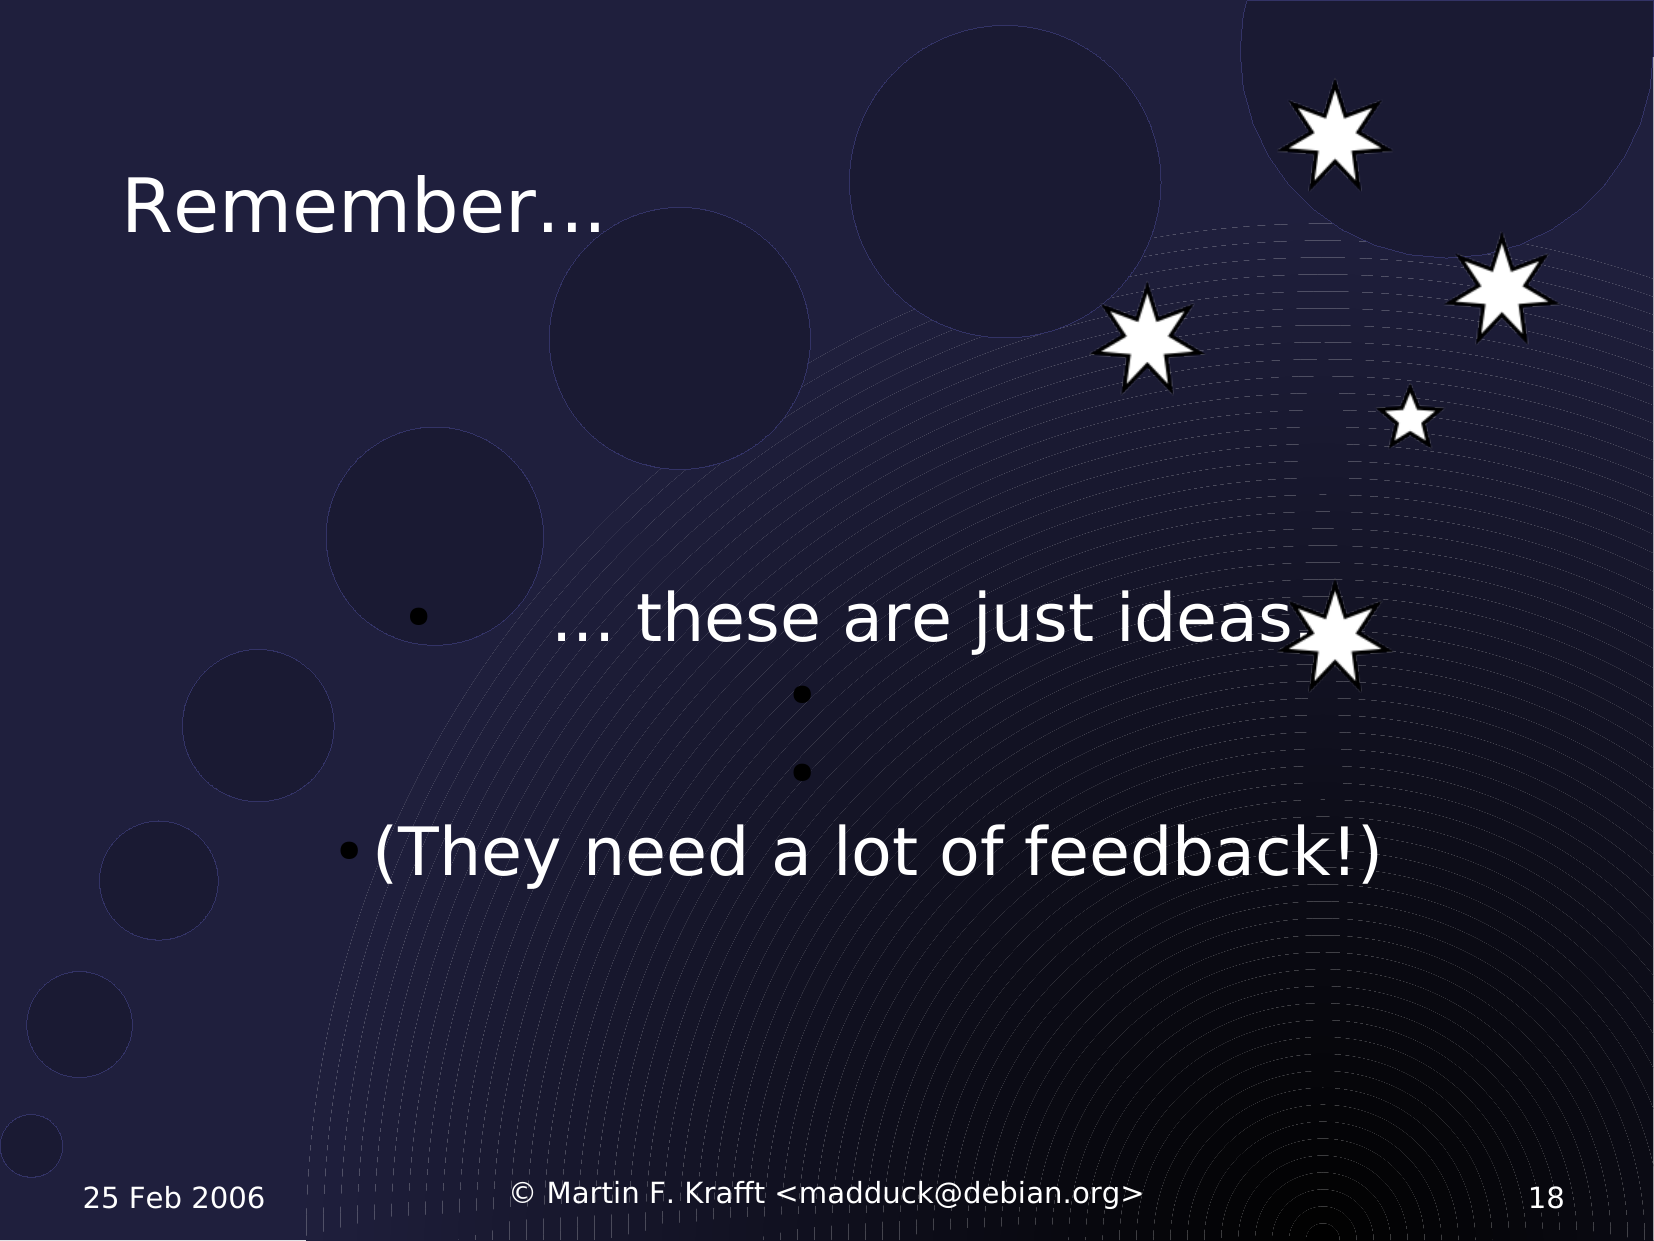

# Remember...
	... these are just ideas.
(They need a lot of feedback!)
© Martin F. Krafft <madduck@debian.org>
25 Feb 2006
18